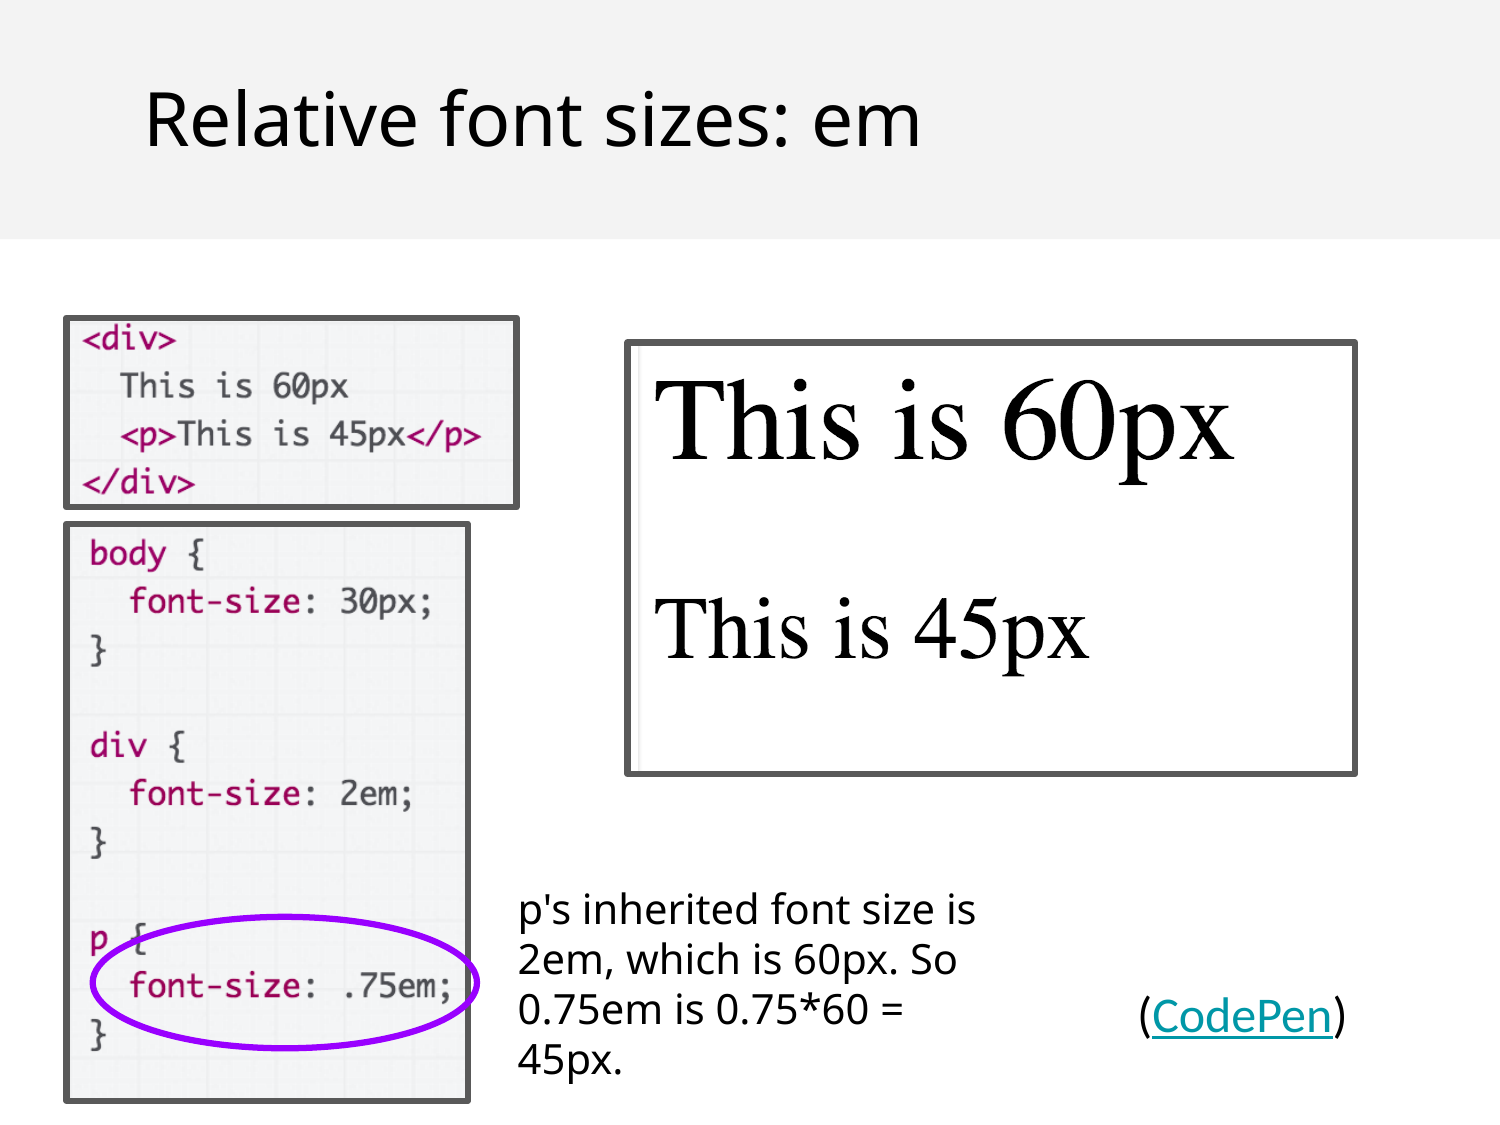

# Relative font sizes: em
p's inherited font size is 2em, which is 60px. So 0.75em is 0.75*60 = 45px.
(CodePen)